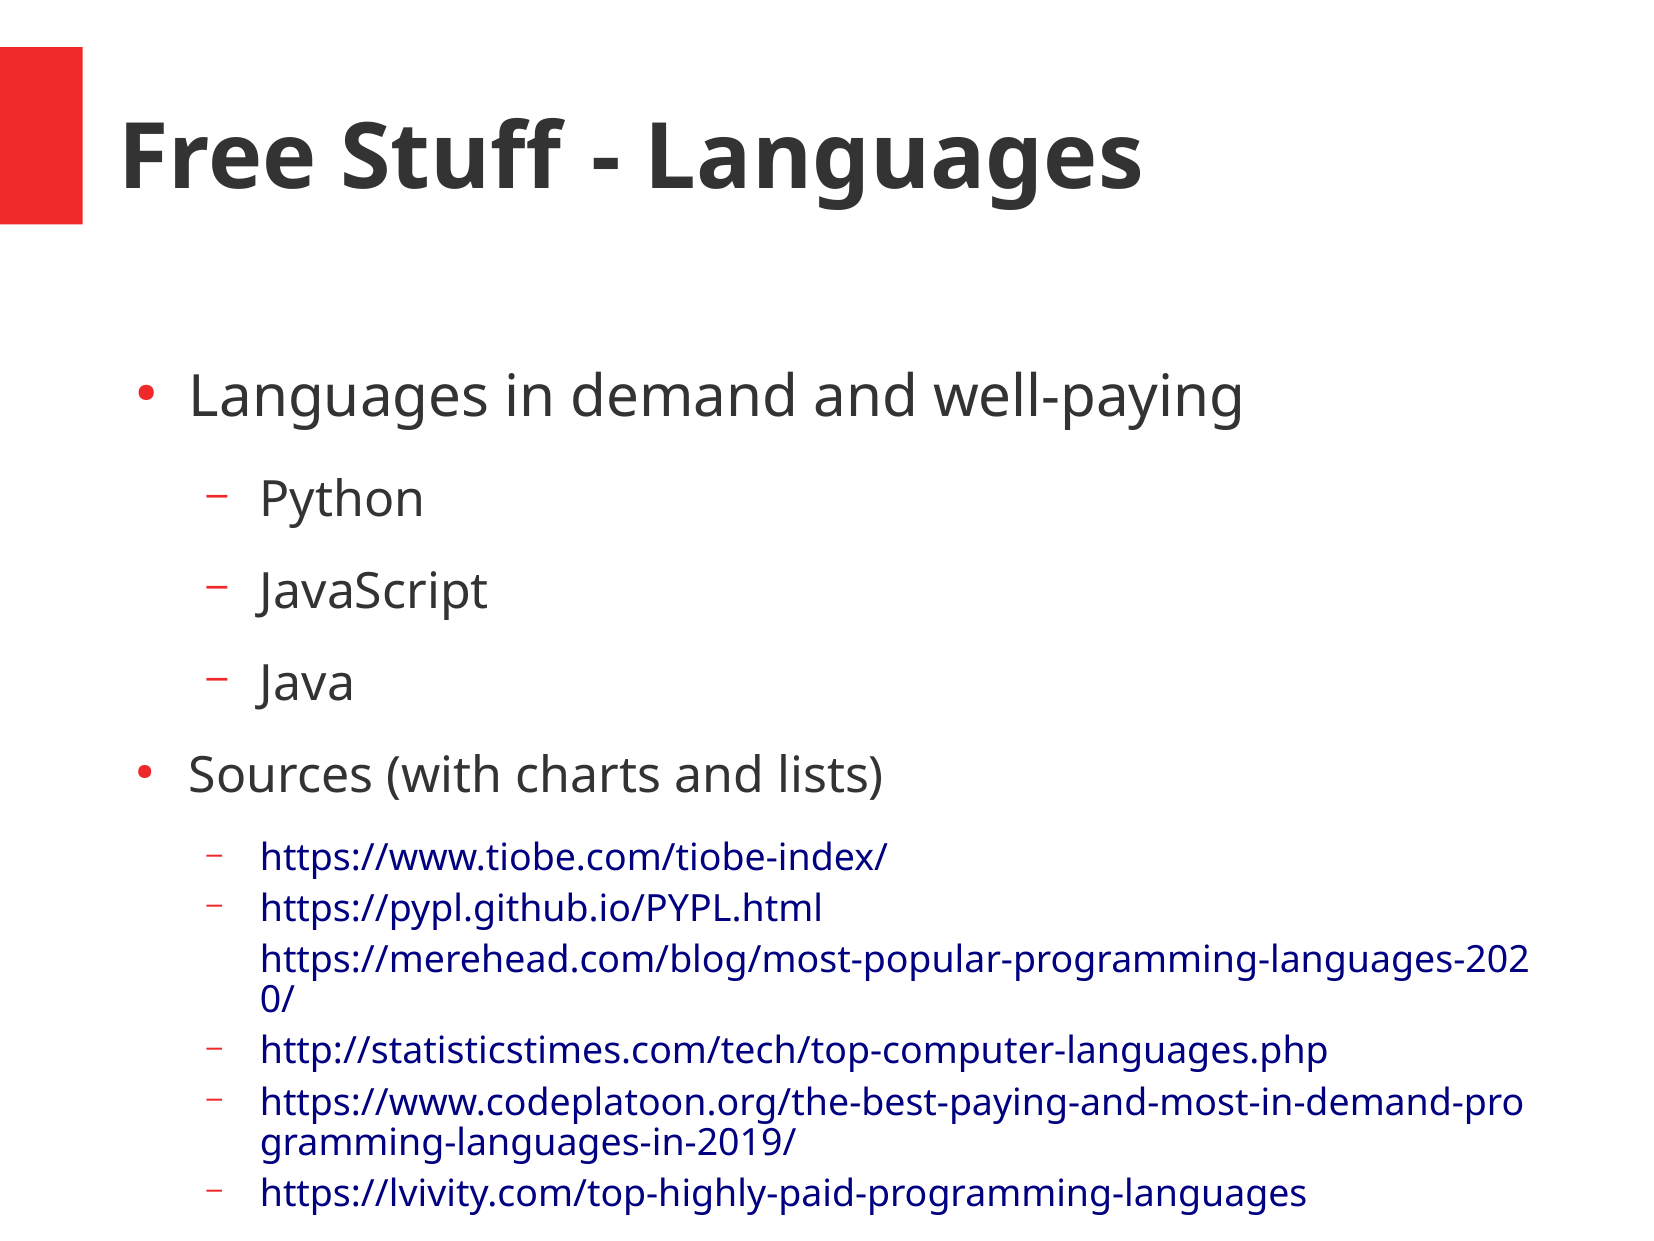

# Free Stuff	 - Languages
Languages in demand and well-paying
Python
JavaScript
Java
Sources (with charts and lists)
https://www.tiobe.com/tiobe-index/
https://pypl.github.io/PYPL.htmlhttps://merehead.com/blog/most-popular-programming-languages-2020/
http://statisticstimes.com/tech/top-computer-languages.php
https://www.codeplatoon.org/the-best-paying-and-most-in-demand-programming-languages-in-2019/
https://lvivity.com/top-highly-paid-programming-languages